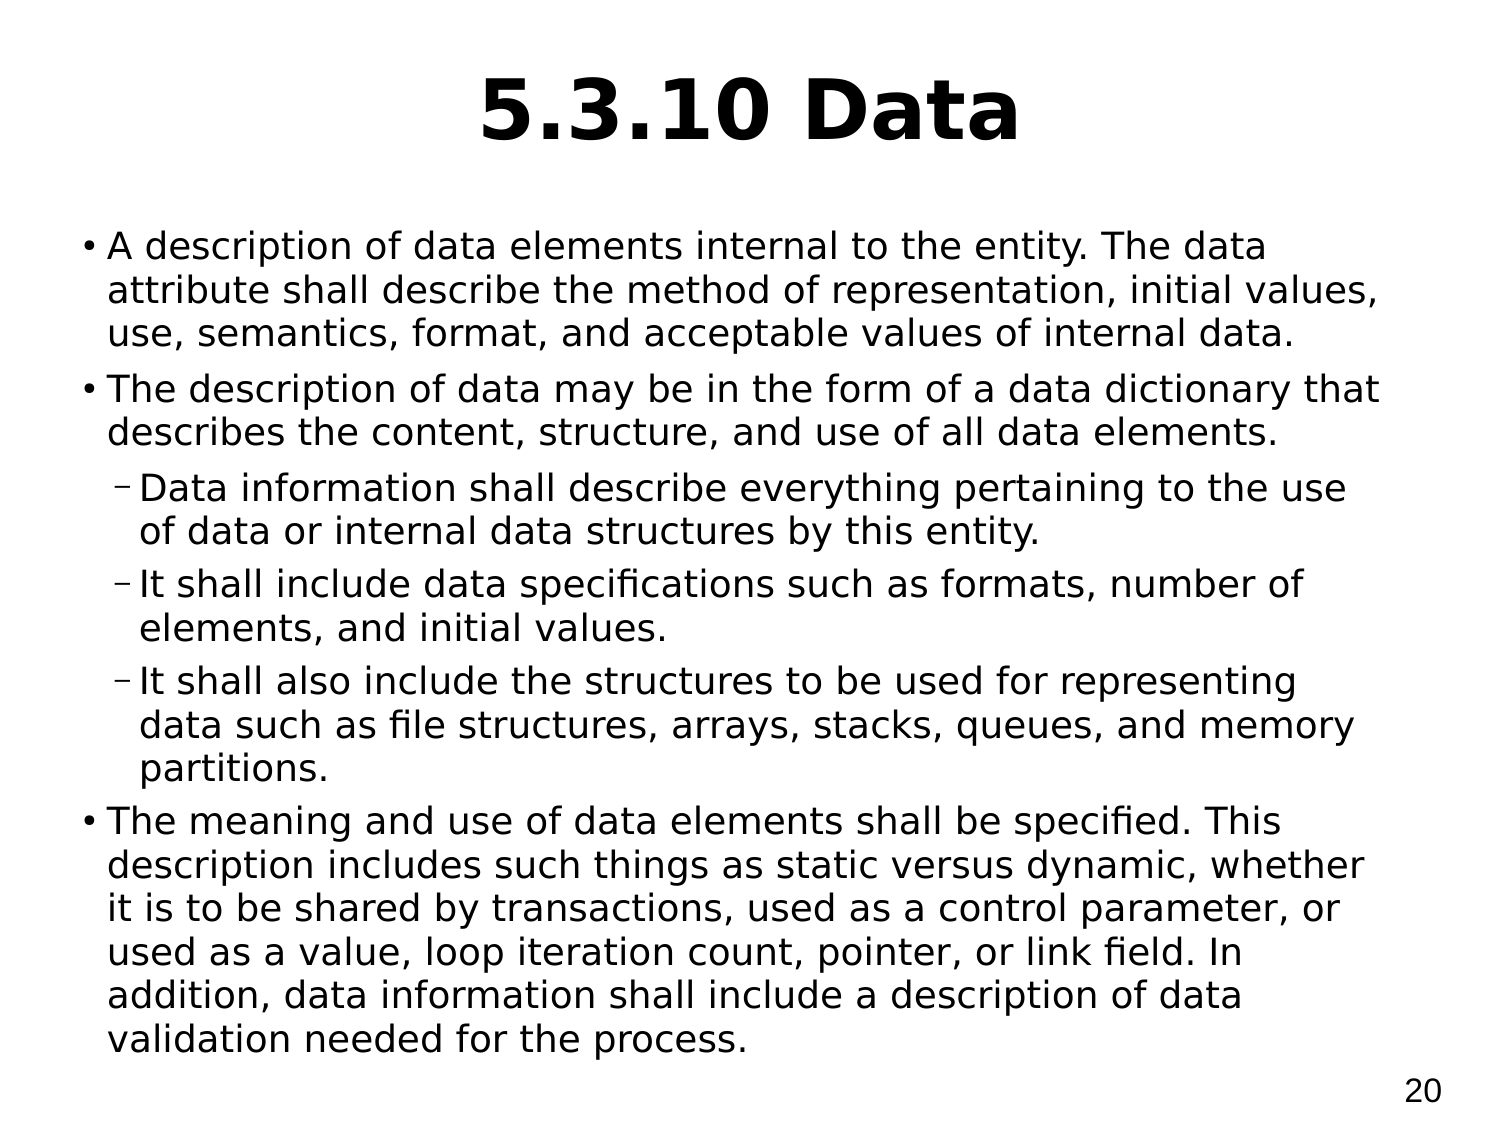

# 5.3.10 Data
A description of data elements internal to the entity. The data attribute shall describe the method of representation, initial values, use, semantics, format, and acceptable values of internal data.
The description of data may be in the form of a data dictionary that describes the content, structure, and use of all data elements.
Data information shall describe everything pertaining to the use of data or internal data structures by this entity.
It shall include data specifications such as formats, number of elements, and initial values.
It shall also include the structures to be used for representing data such as file structures, arrays, stacks, queues, and memory partitions.
The meaning and use of data elements shall be specified. This description includes such things as static versus dynamic, whether it is to be shared by transactions, used as a control parameter, or used as a value, loop iteration count, pointer, or link field. In addition, data information shall include a description of data validation needed for the process.